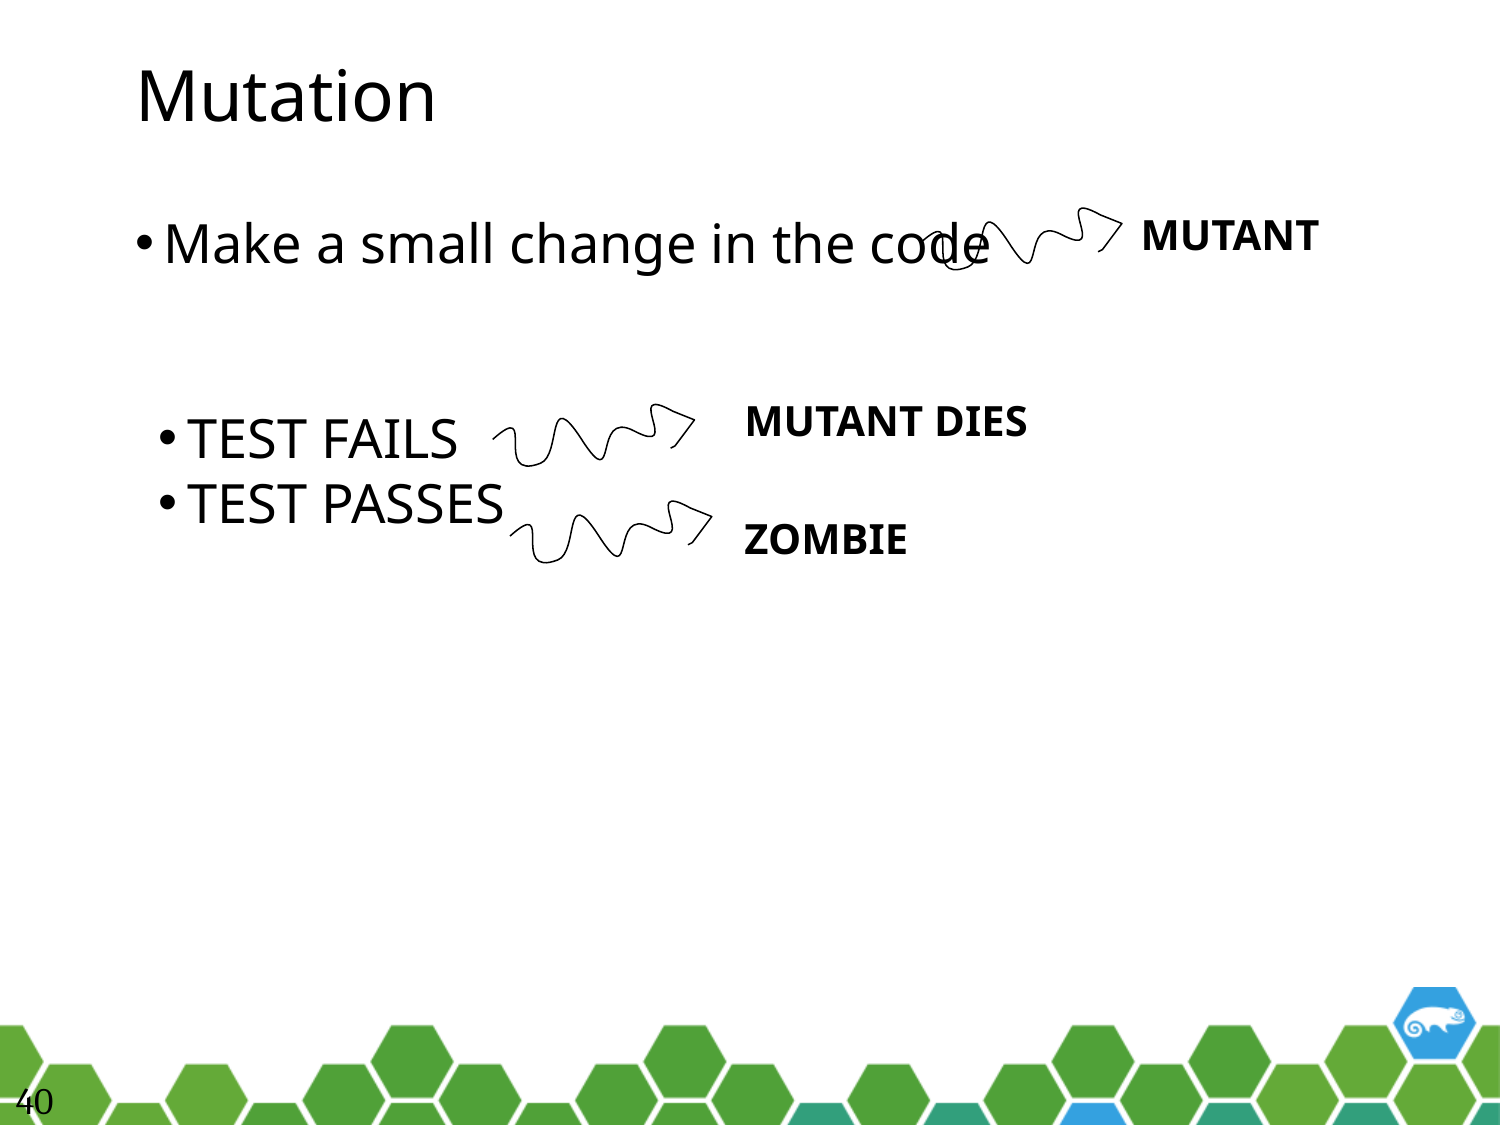

Mutation
MUTANT
Make a small change in the code
MUTANT DIES
TEST FAILS
TEST PASSES
ZOMBIE